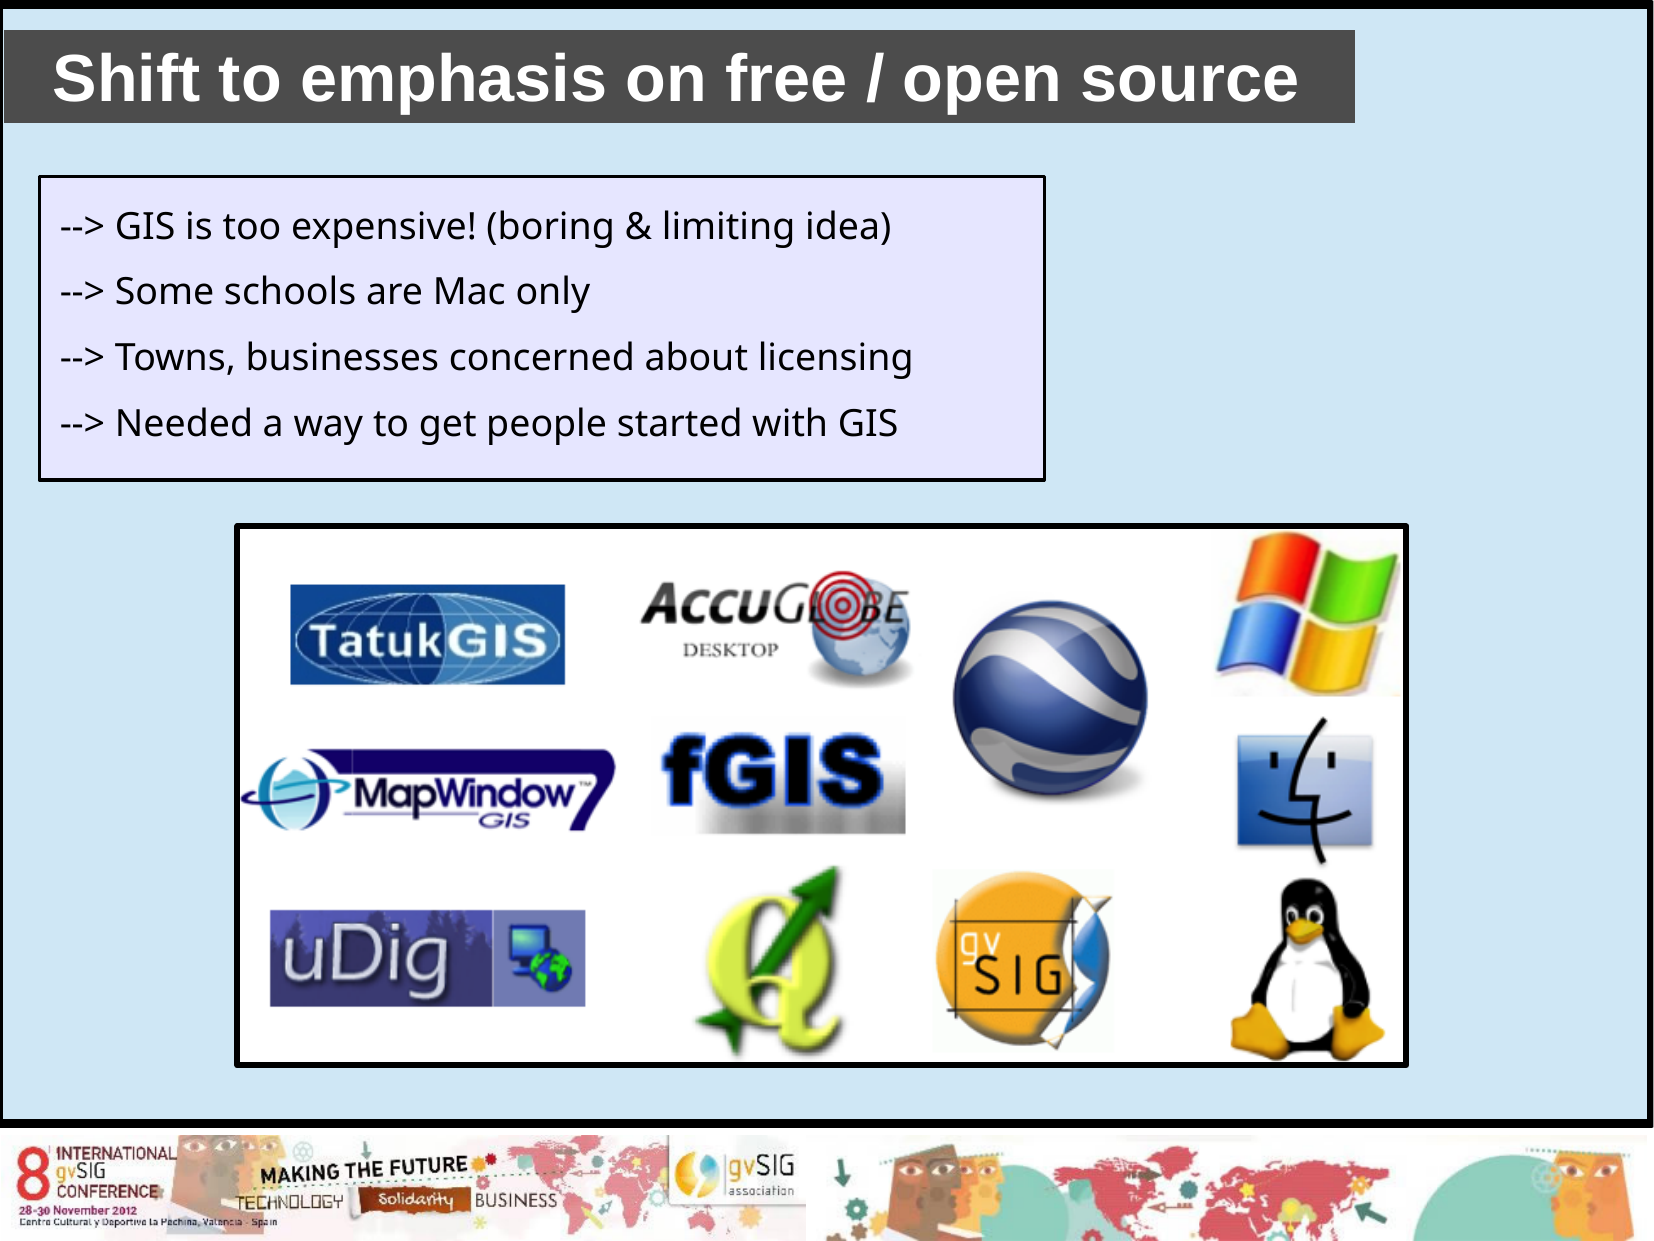

Shift to emphasis on free / open source
--> GIS is too expensive! (boring & limiting idea)
--> Some schools are Mac only
--> Towns, businesses concerned about licensing
--> Needed a way to get people started with GIS